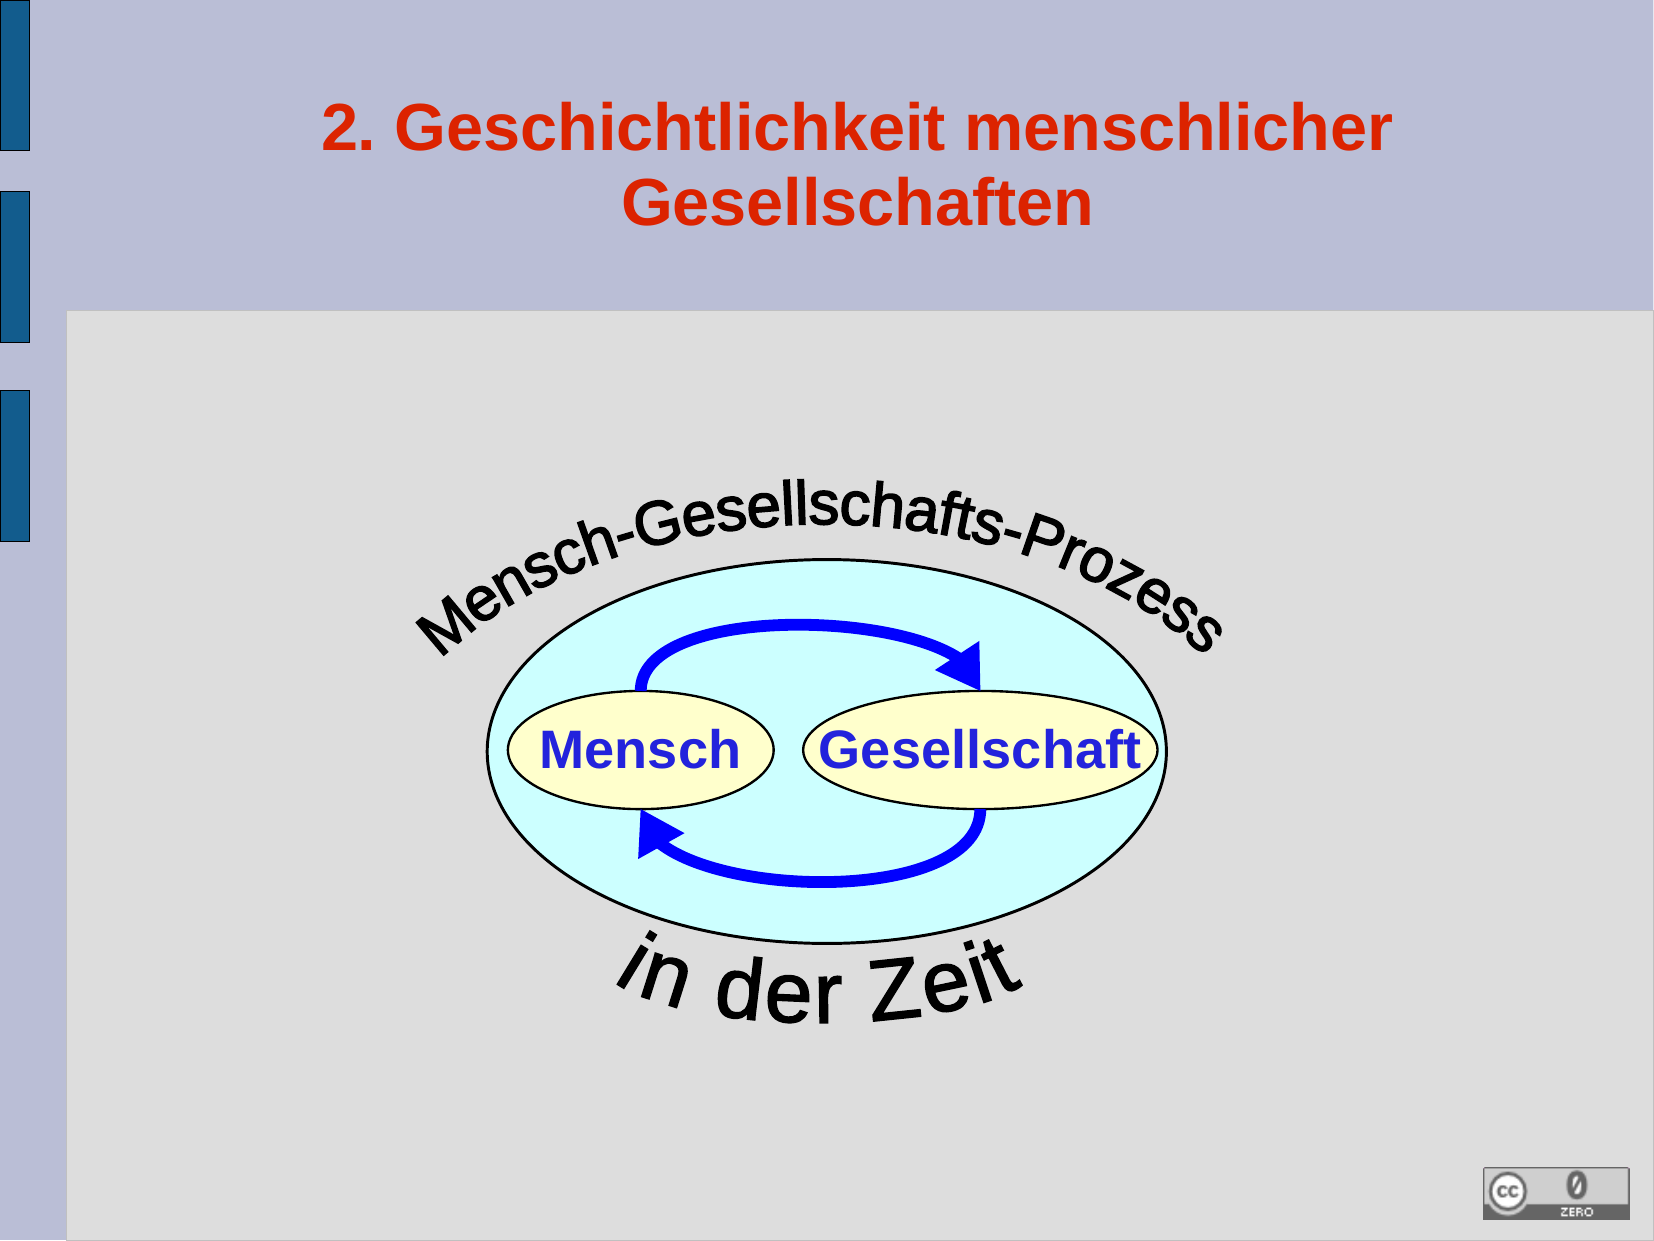

# 2. Geschichtlichkeit menschlicher Gesellschaften
Mensch-Gesellschafts-Prozess
Mensch
Gesellschaft
in der Zeit